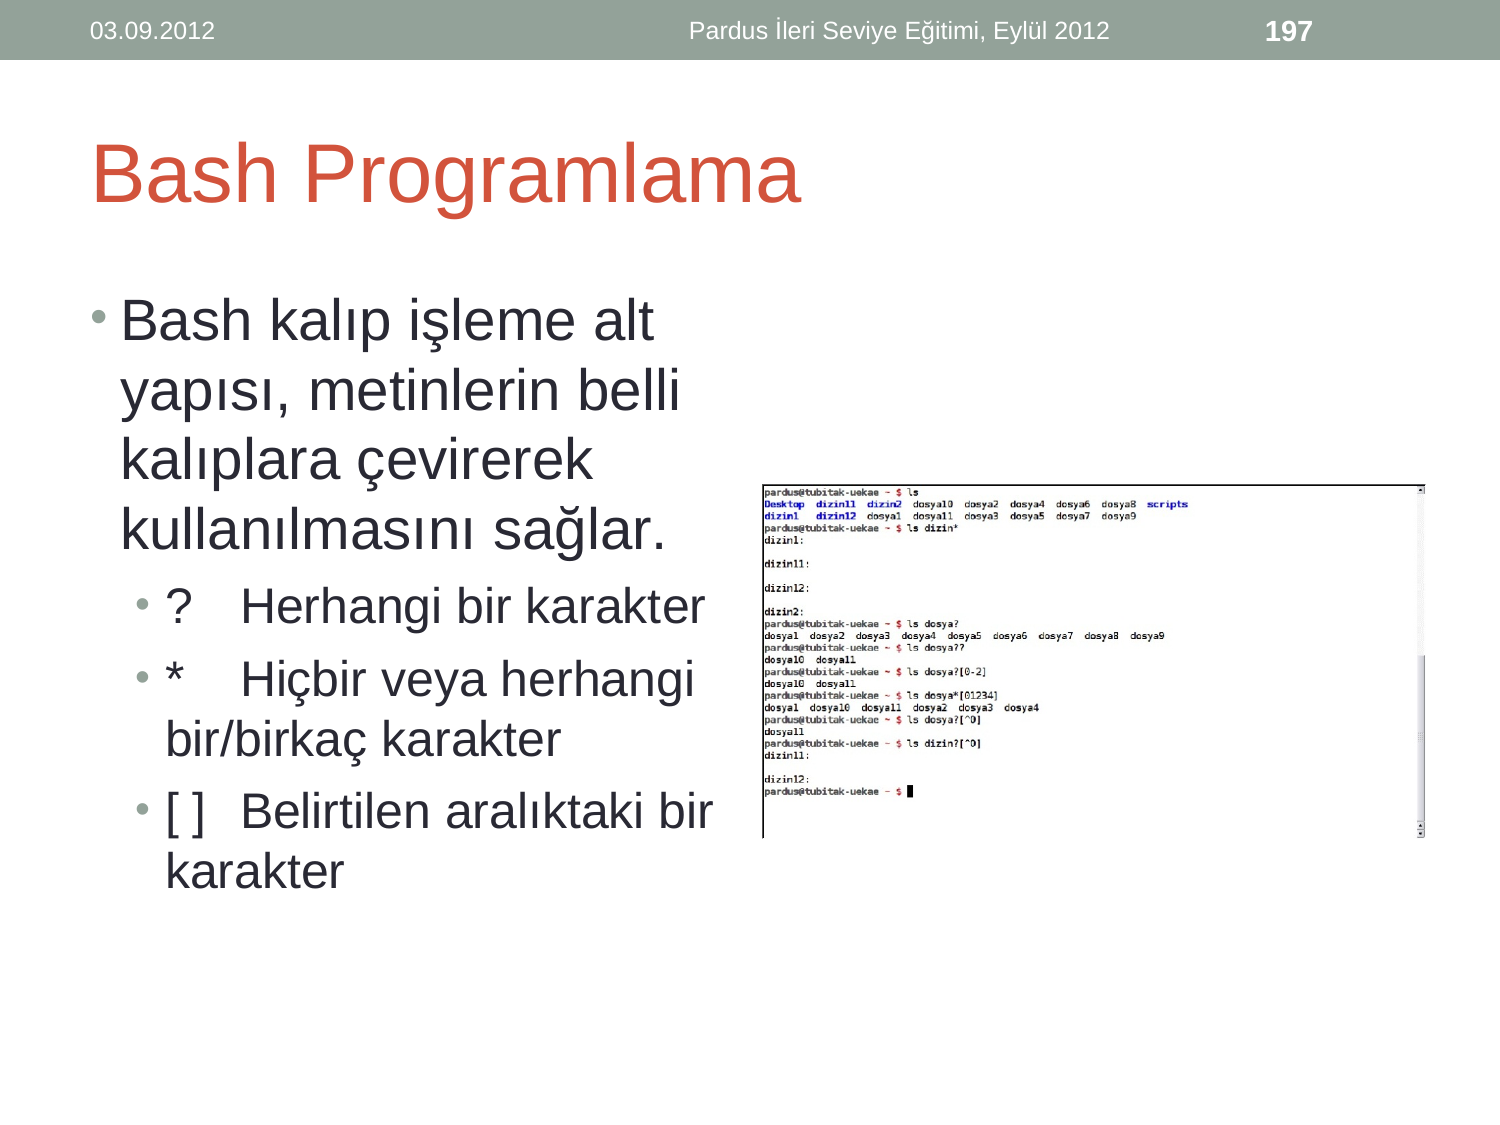

03.09.2012
Pardus İleri Seviye Eğitimi, Eylül 2012
# Bash Programlama
Bash kalıp işleme alt yapısı, metinlerin belli kalıplara çevirerek kullanılmasını sağlar.
?	Herhangi bir karakter
*	Hiçbir veya herhangi bir/birkaç karakter
[ ]	Belirtilen aralıktaki bir karakter